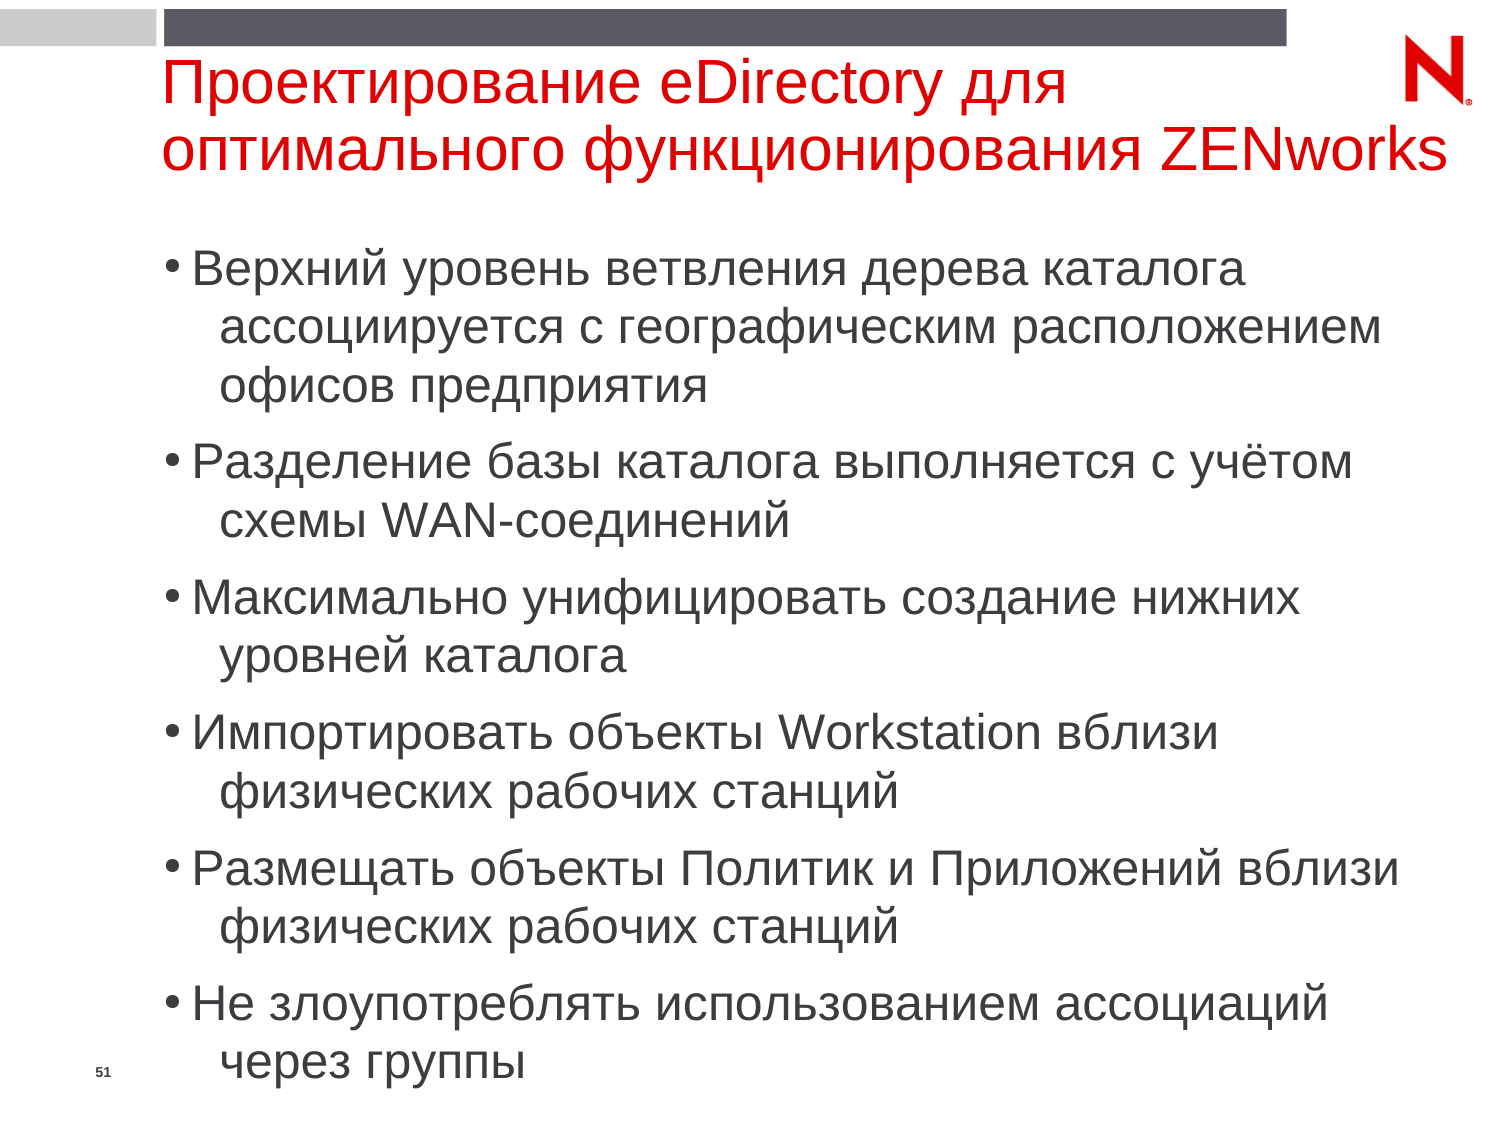

# Проектирование eDirectory для оптимального функционирования ZENworks
Верхний уровень ветвления дерева каталога ассоциируется с географическим расположением офисов предприятия
Разделение базы каталога выполняется с учётом схемы WAN-соединений
Максимально унифицировать создание нижних уровней каталога
Импортировать объекты Workstation вблизи физических рабочих станций
Размещать объекты Политик и Приложений вблизи физических рабочих станций
Не злоупотреблять использованием ассоциаций через группы